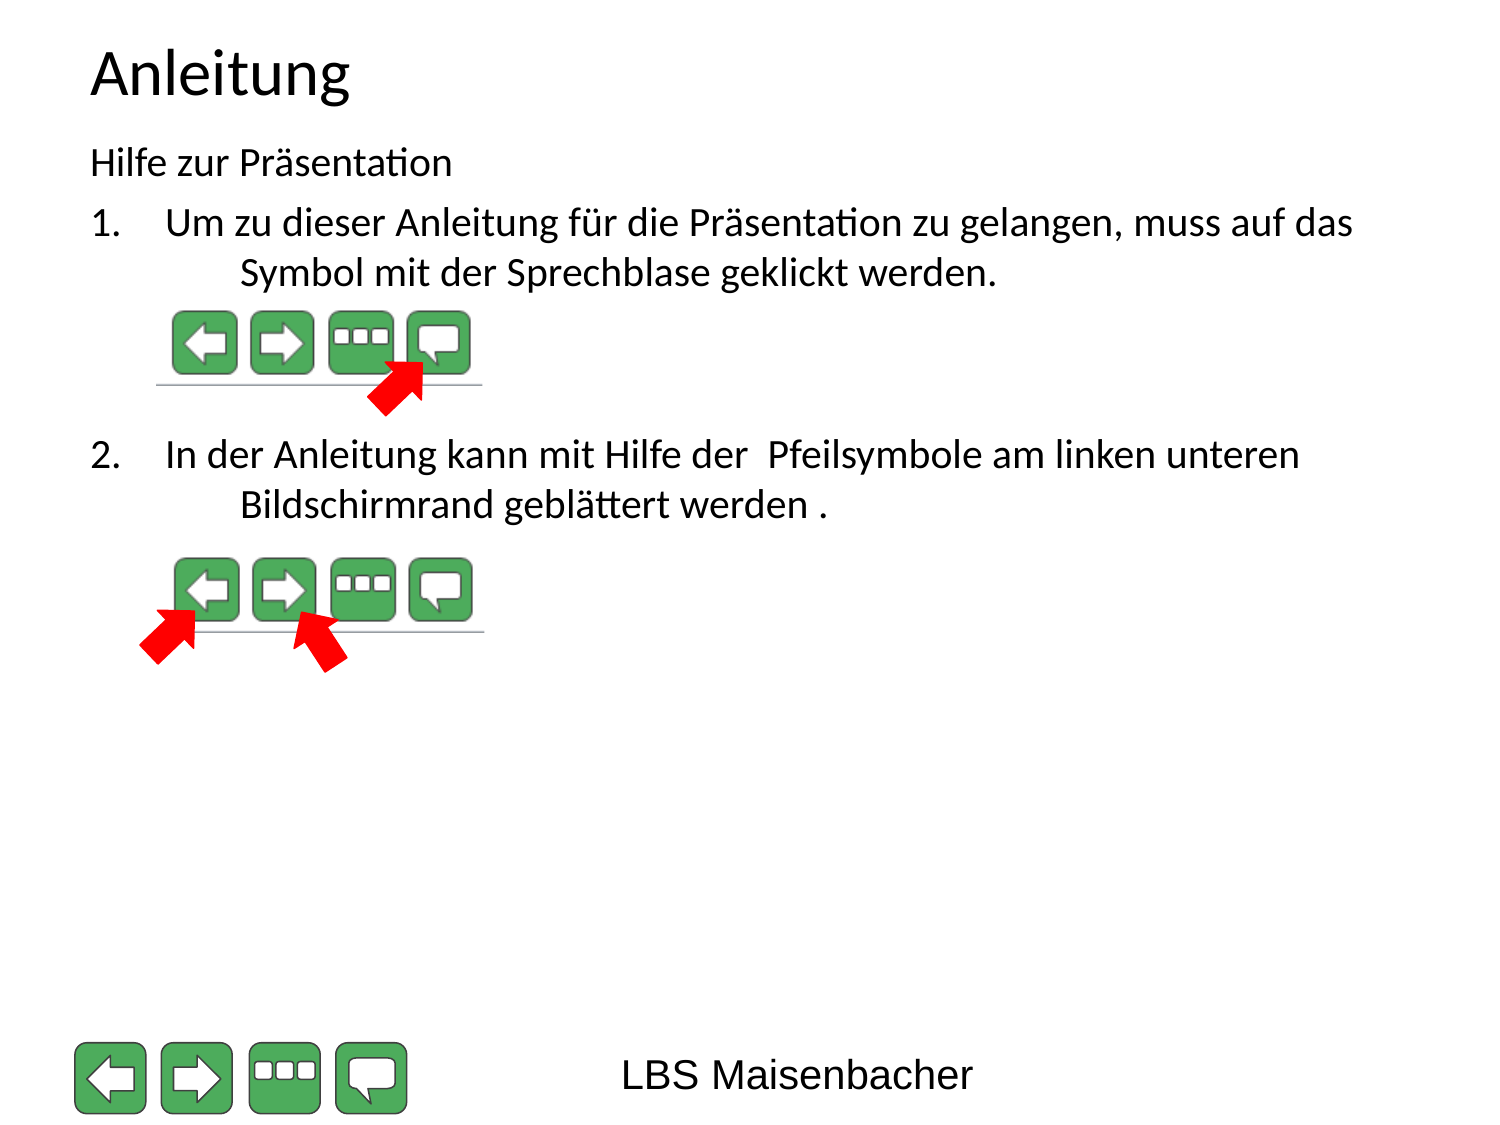

# Anleitung
Hilfe zur Präsentation
Um zu dieser Anleitung für die Präsentation zu gelangen, muss auf das Symbol mit der Sprechblase geklickt werden.
In der Anleitung kann mit Hilfe der Pfeilsymbole am linken unteren Bildschirmrand geblättert werden .